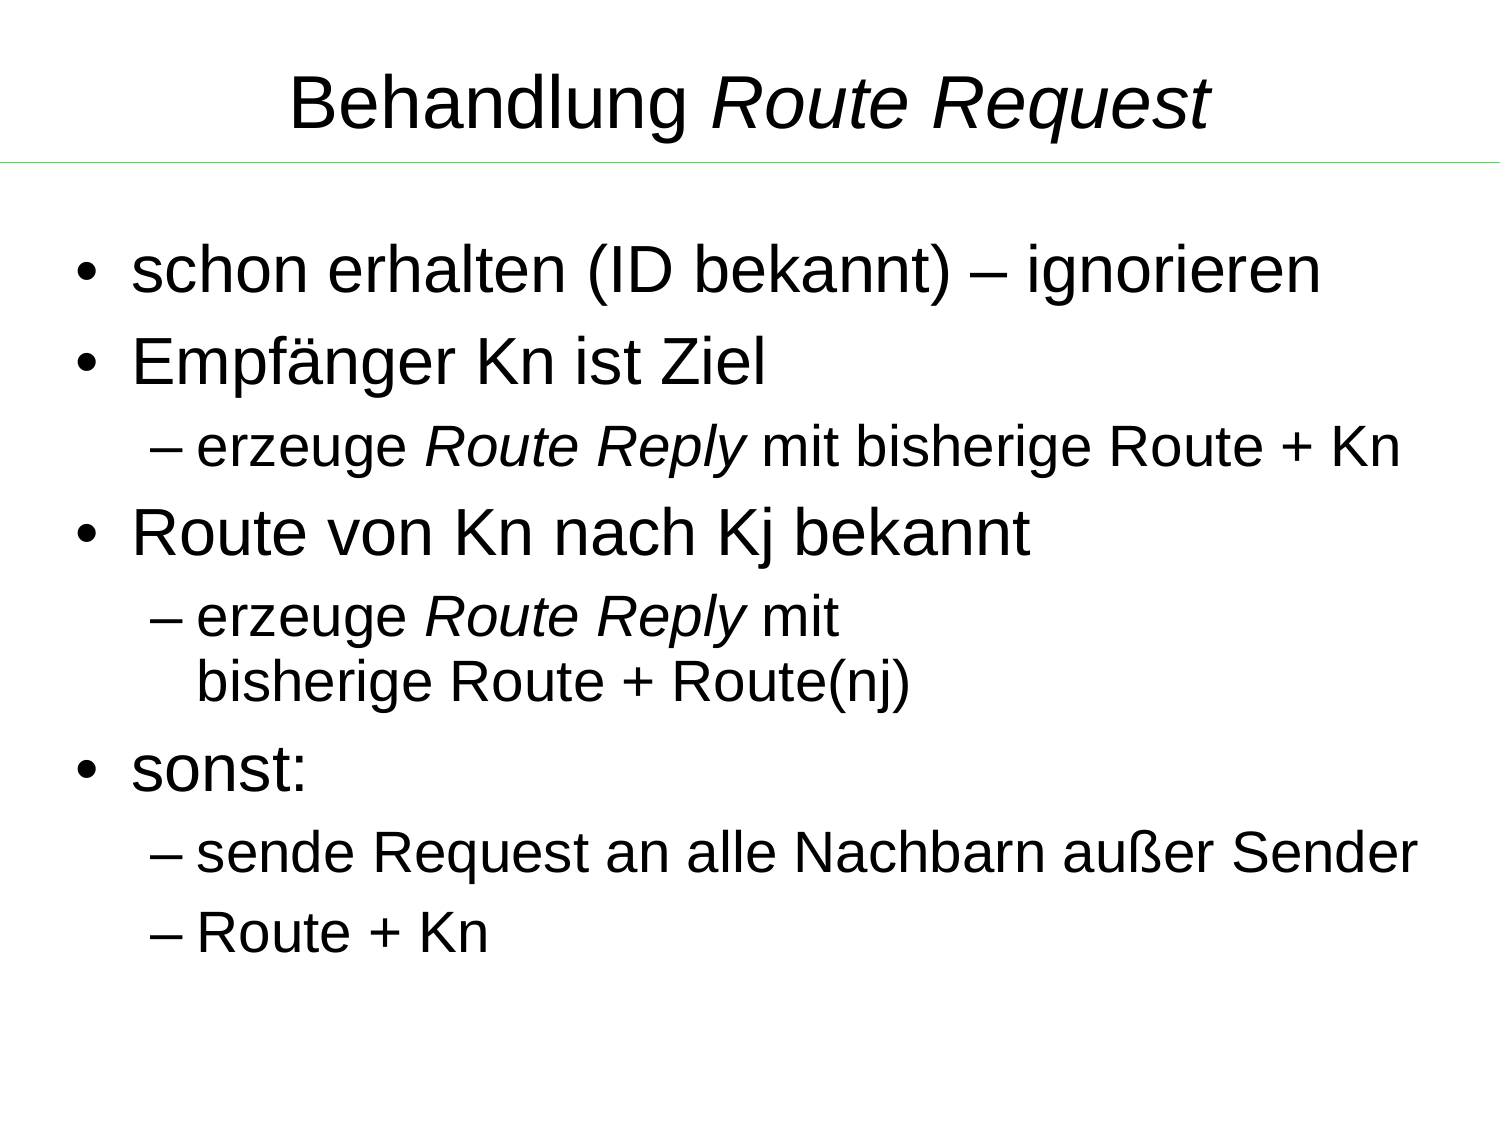

# Behandlung Route Request
schon erhalten (ID bekannt) – ignorieren
Empfänger Kn ist Ziel
erzeuge Route Reply mit bisherige Route + Kn
Route von Kn nach Kj bekannt
erzeuge Route Reply mit
bisherige Route + Route(nj)
sonst:
sende Request an alle Nachbarn außer Sender
Route + Kn